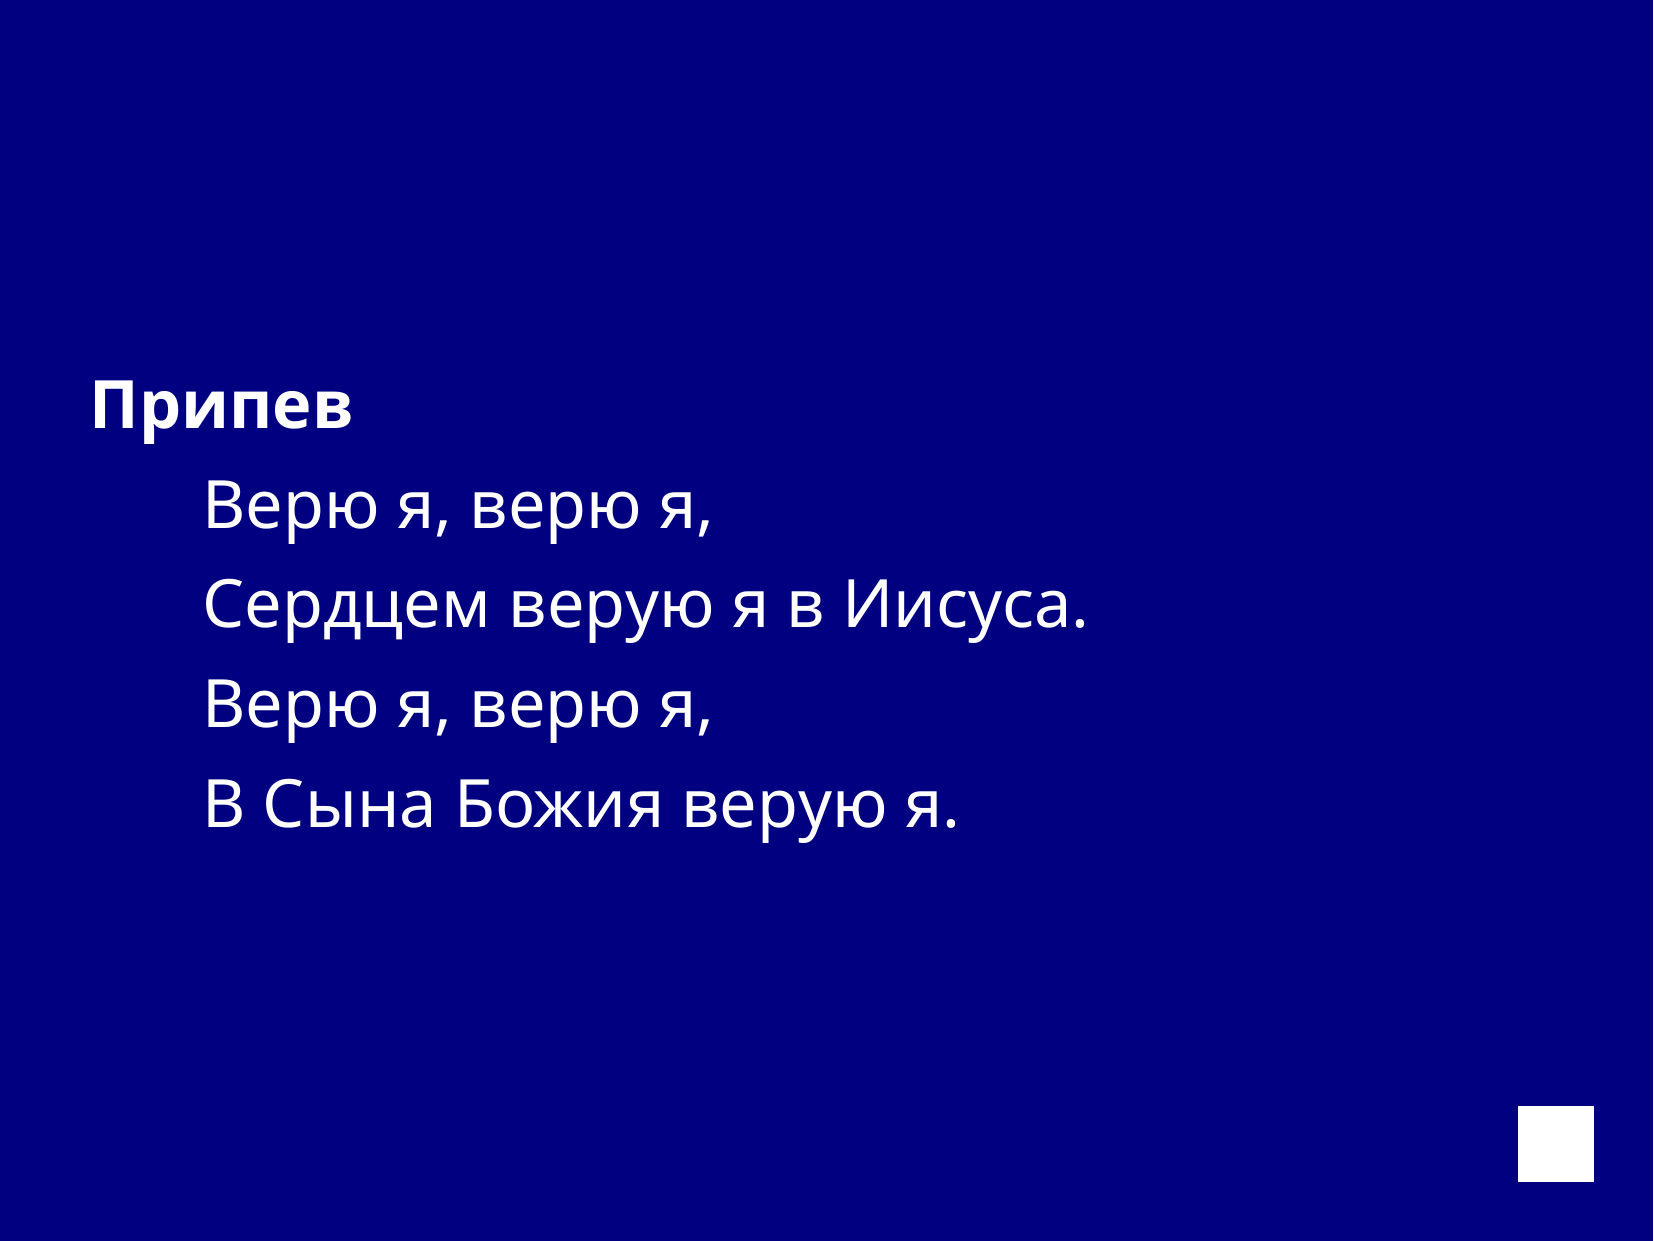

Припев
	Верю я, верю я,
	Сердцем верую я в Иисуса.
	Верю я, верю я,
	В Сына Божия верую я.